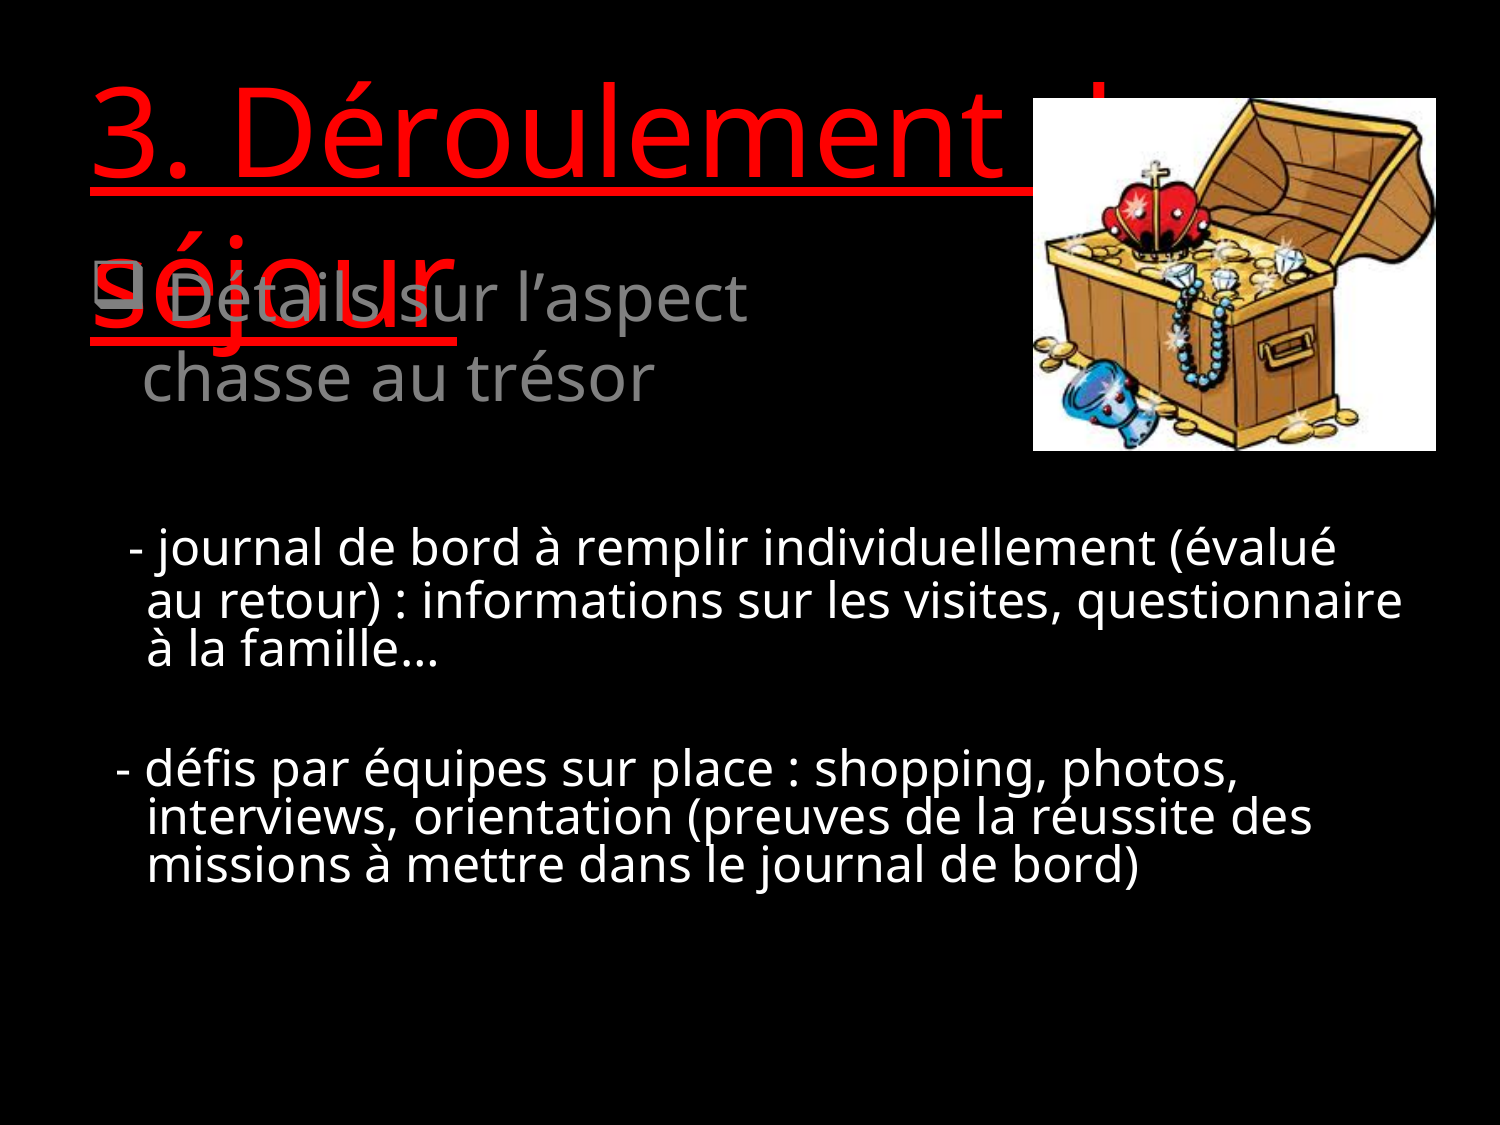

# 3. Déroulement du séjour
 Détails sur l’aspect
 chasse au trésor
 - journal de bord à remplir individuellement (évalué au retour) : informations sur les visites, questionnaire à la famille…
 - défis par équipes sur place : shopping, photos, interviews, orientation (preuves de la réussite des missions à mettre dans le journal de bord)